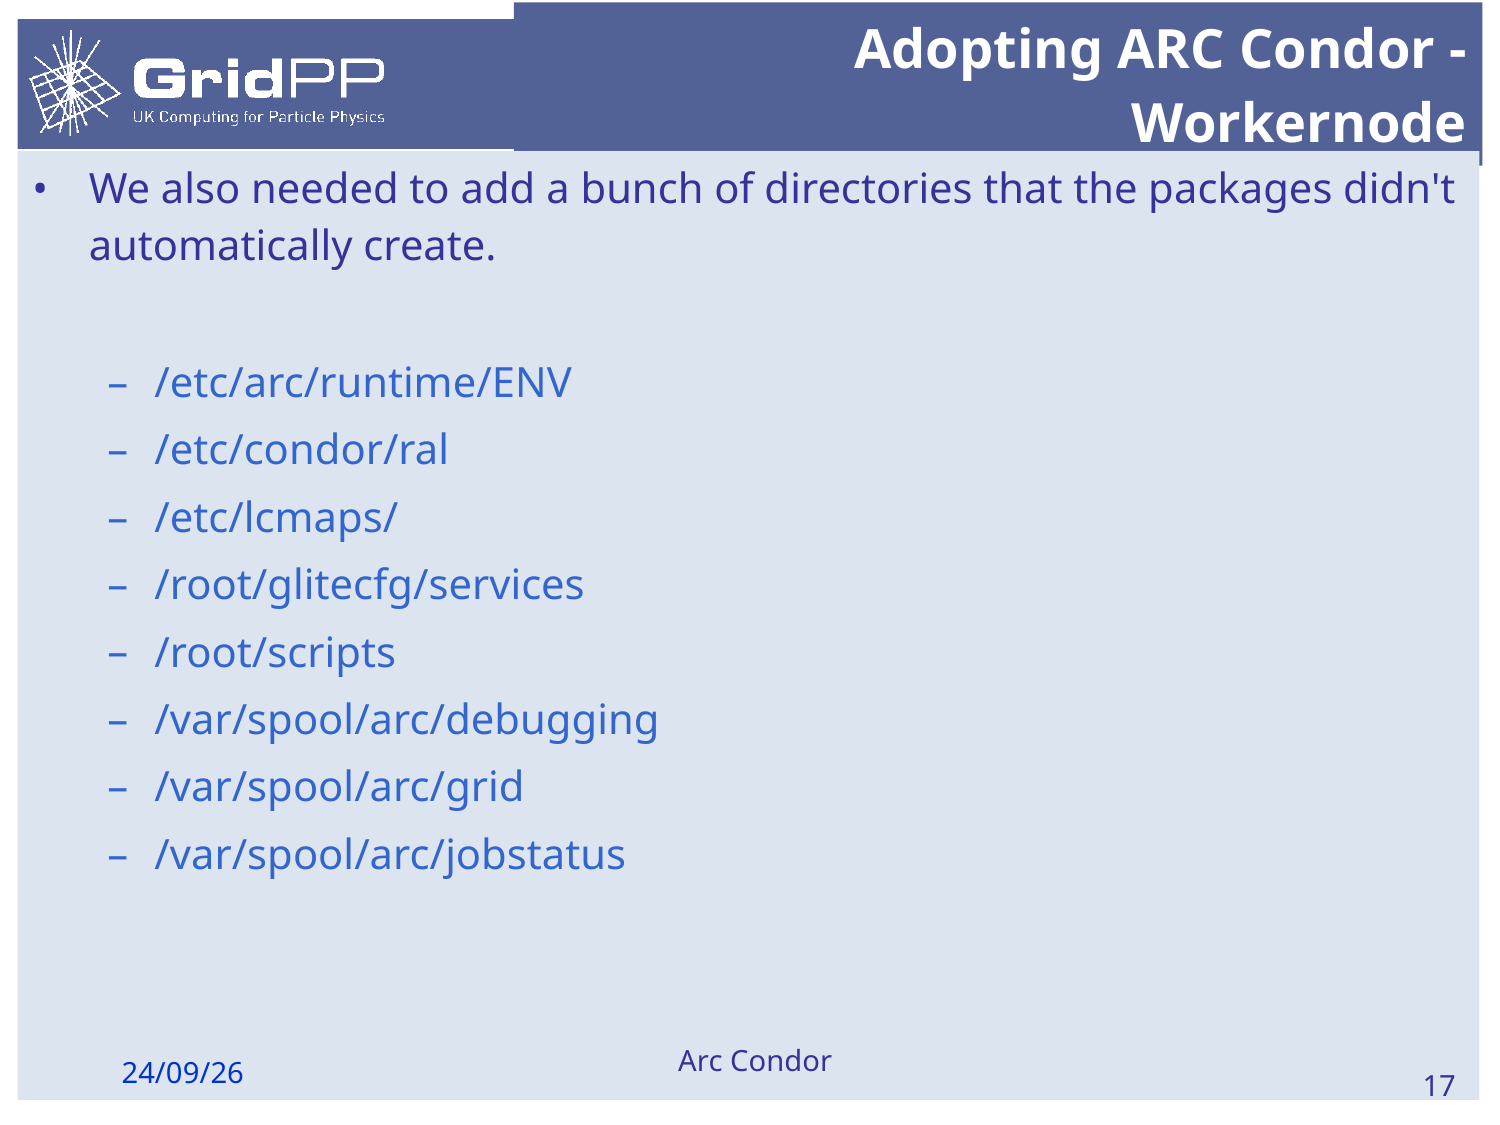

# Adopting ARC Condor - Workernode
We also needed to add a bunch of directories that the packages didn't automatically create.
/etc/arc/runtime/ENV
/etc/condor/ral
/etc/lcmaps/
/root/glitecfg/services
/root/scripts
/var/spool/arc/debugging
/var/spool/arc/grid
/var/spool/arc/jobstatus
Arc Condor